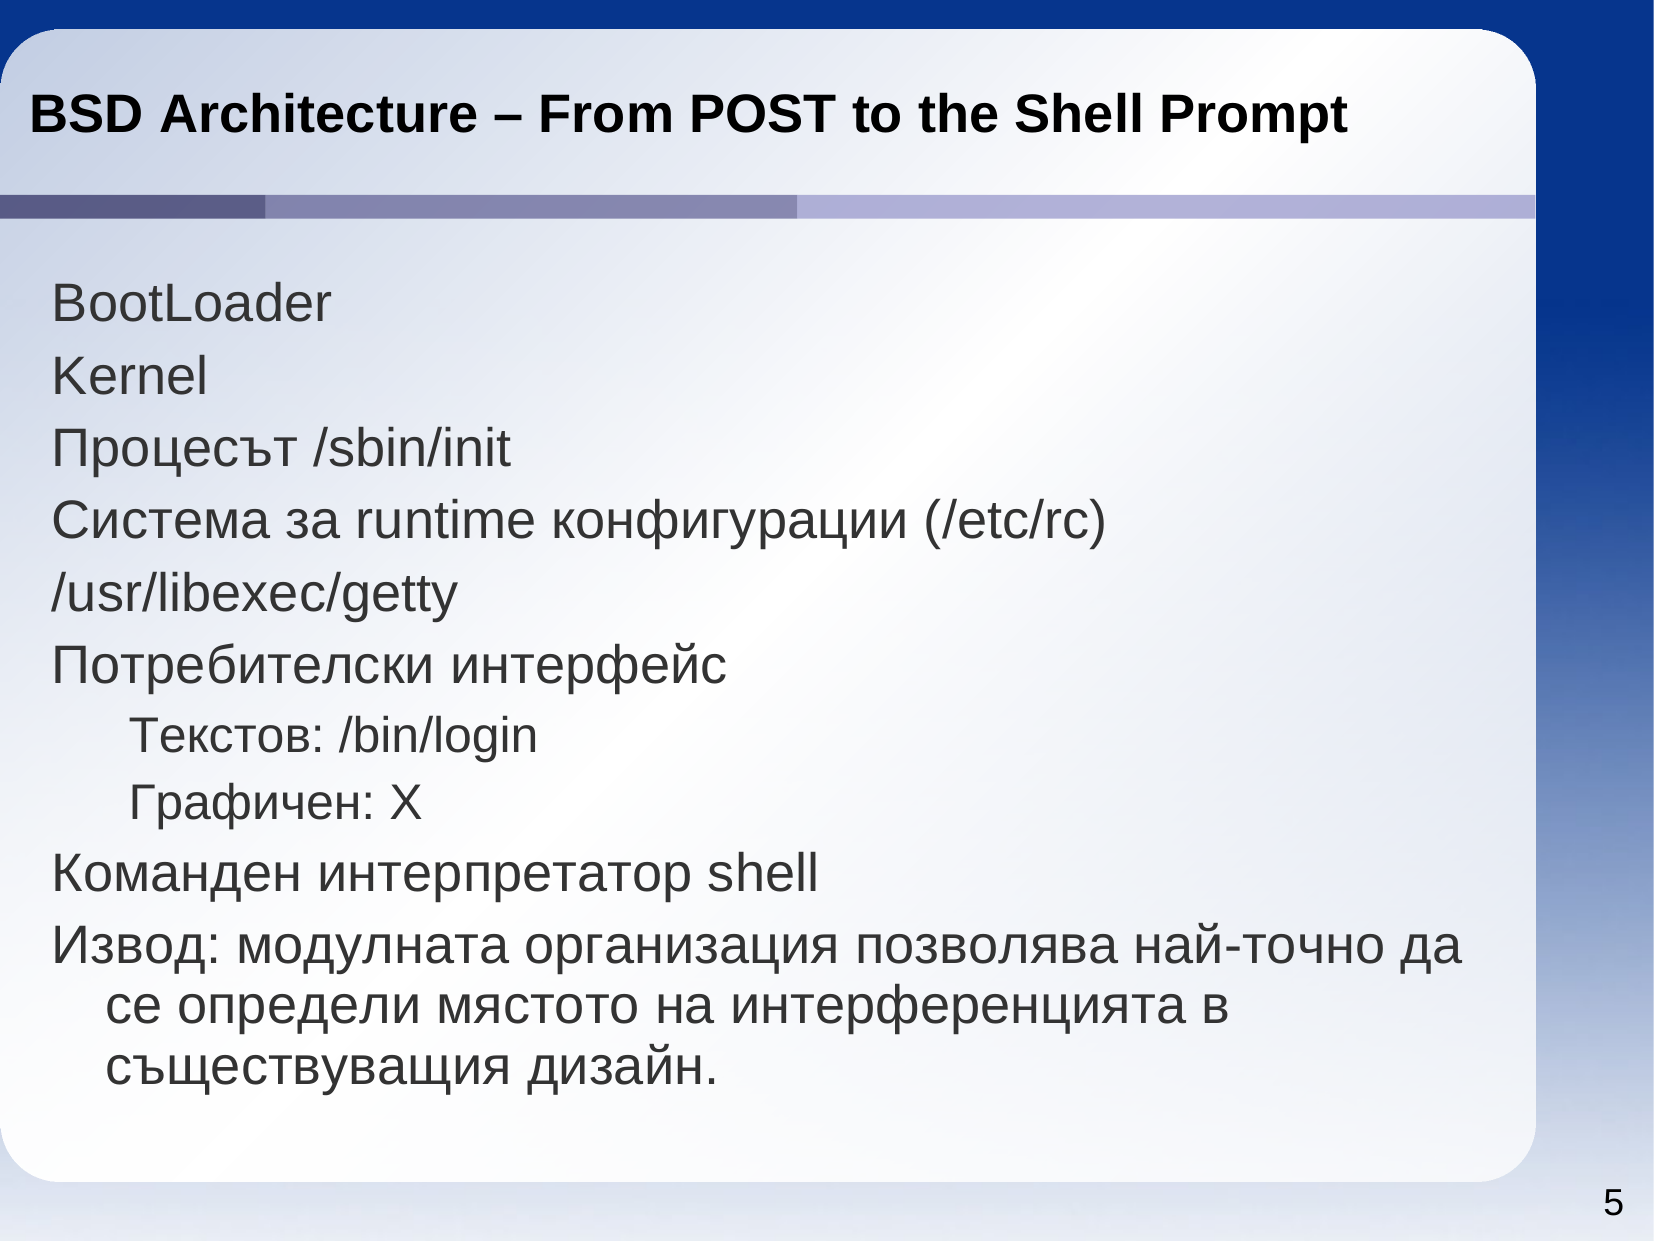

# BSD Architecture – From POST to the Shell Prompt
BootLoader
Kernel
Процесът /sbin/init
Система за runtime конфигурации (/etc/rc)
/usr/libexec/getty
Потребителски интерфейс
Текстов: /bin/login
Графичен: X
Команден интерпретатор shell
Извод: модулната организация позволява най-точно да се определи мястото на интерференцията в съществуващия дизайн.
5